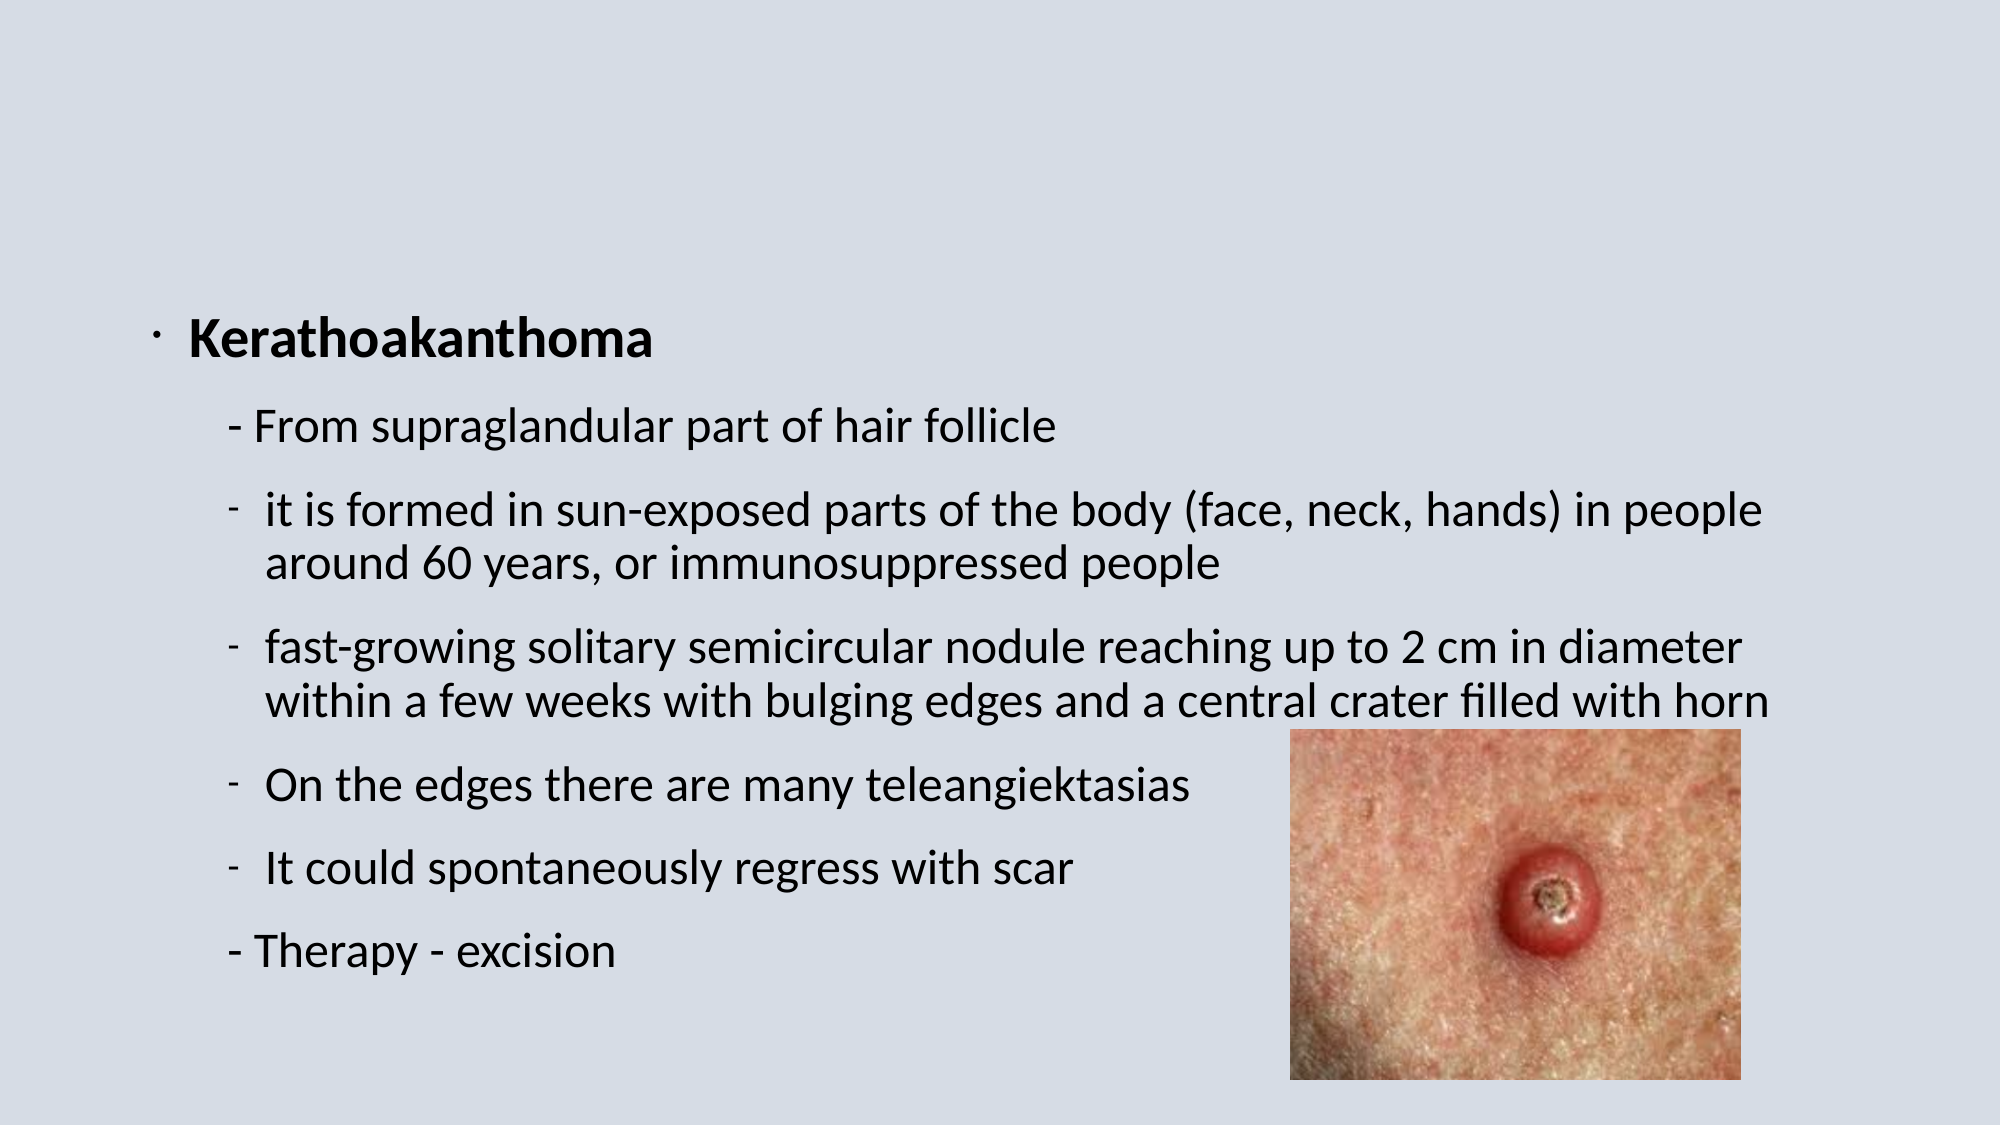

#
Kerathoakanthoma
- From supraglandular part of hair follicle
it is formed in sun-exposed parts of the body (face, neck, hands) in people around 60 years, or immunosuppressed people
fast-growing solitary semicircular nodule reaching up to 2 cm in diameter within a few weeks with bulging edges and a central crater filled with horn
On the edges there are many teleangiektasias
It could spontaneously regress with scar
- Therapy - excision